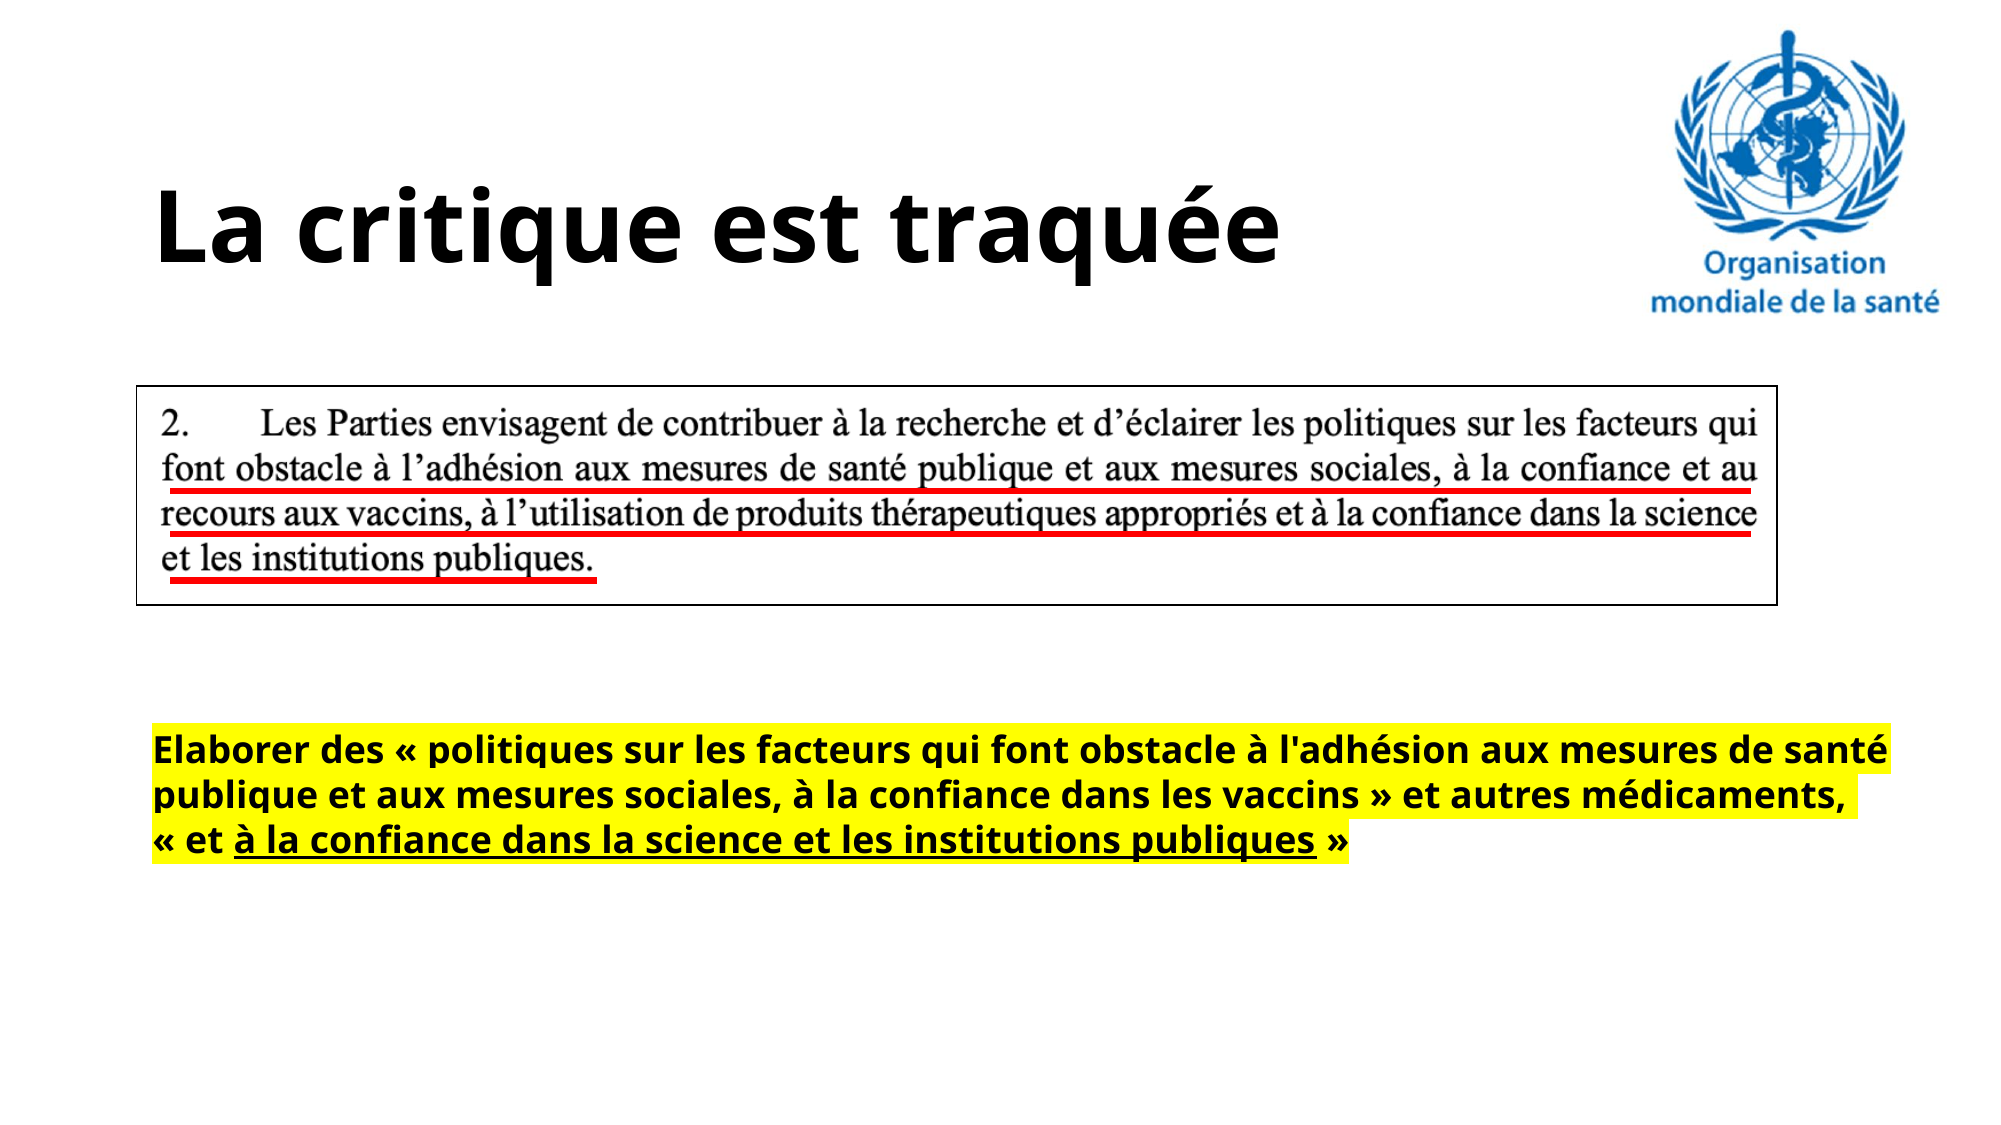

# La critique est traquée
Elaborer des « politiques sur les facteurs qui font obstacle à l'adhésion aux mesures de santé publique et aux mesures sociales, à la confiance dans les vaccins » et autres médicaments,
« et à la confiance dans la science et les institutions publiques »